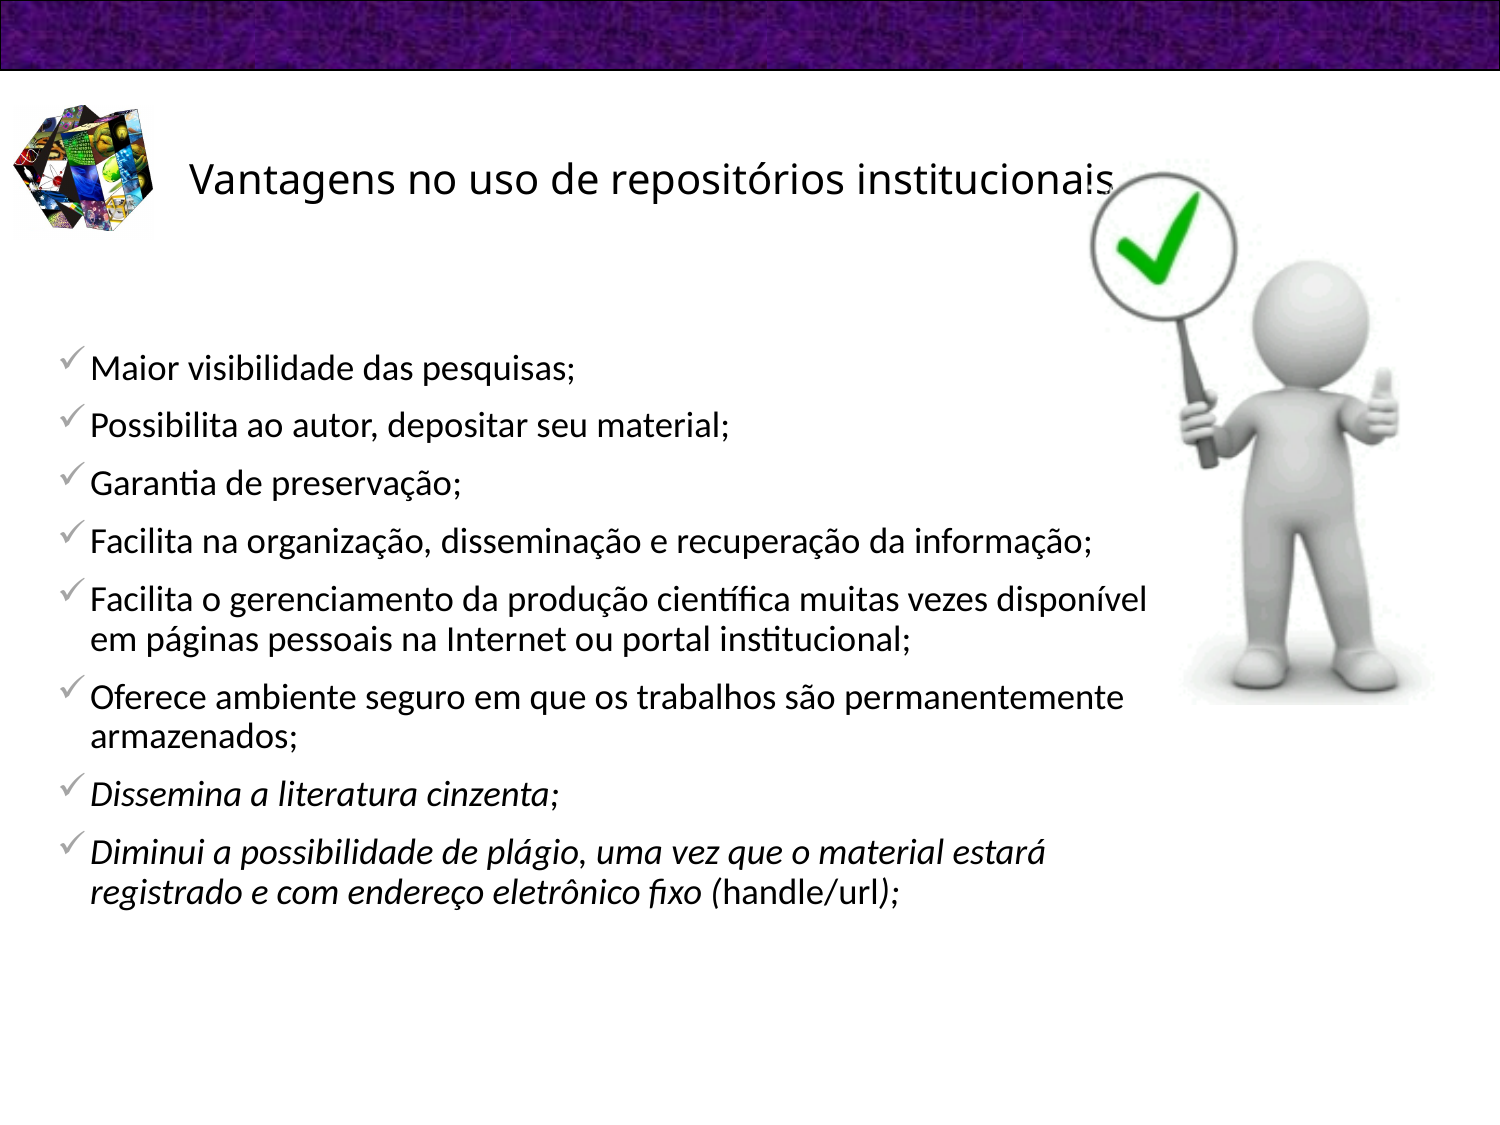

# Vantagens no uso de repositórios institucionais
Maior visibilidade das pesquisas;
Possibilita ao autor, depositar seu material;
Garantia de preservação;
Facilita na organização, disseminação e recuperação da informação;
Facilita o gerenciamento da produção científica muitas vezes disponível em páginas pessoais na Internet ou portal institucional;
Oferece ambiente seguro em que os trabalhos são permanentemente armazenados;
Dissemina a literatura cinzenta;
Diminui a possibilidade de plágio, uma vez que o material estará registrado e com endereço eletrônico fixo (handle/url);